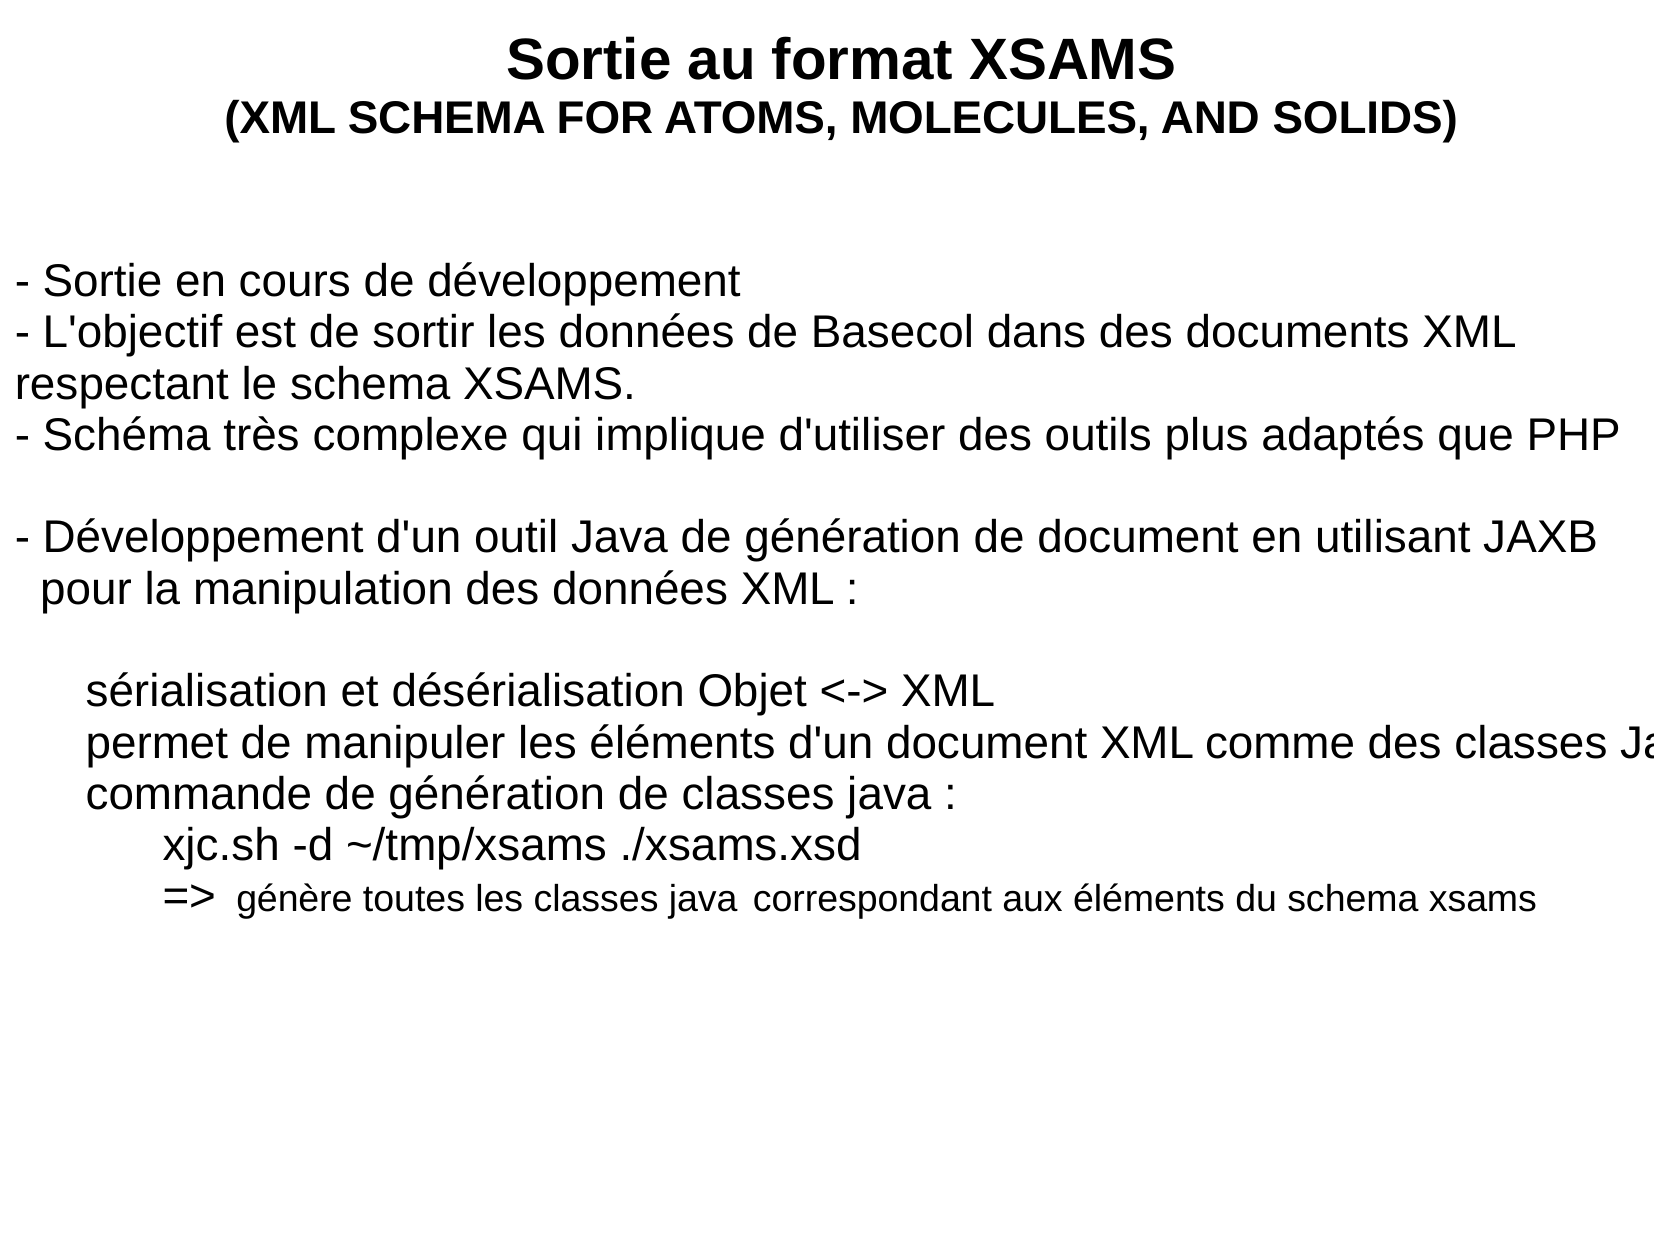

Sortie au format XSAMS
(XML SCHEMA FOR ATOMS, MOLECULES, AND SOLIDS)
- Sortie en cours de développement
- L'objectif est de sortir les données de Basecol dans des documents XML respectant le schema XSAMS.
- Schéma très complexe qui implique d'utiliser des outils plus adaptés que PHP
- Développement d'un outil Java de génération de document en utilisant JAXB
 pour la manipulation des données XML :
sérialisation et désérialisation Objet <-> XML
permet de manipuler les éléments d'un document XML comme des classes Java
commande de génération de classes java :
		xjc.sh -d ~/tmp/xsams ./xsams.xsd
		=> 	génère toutes les classes java 	correspondant aux éléments du schema xsams